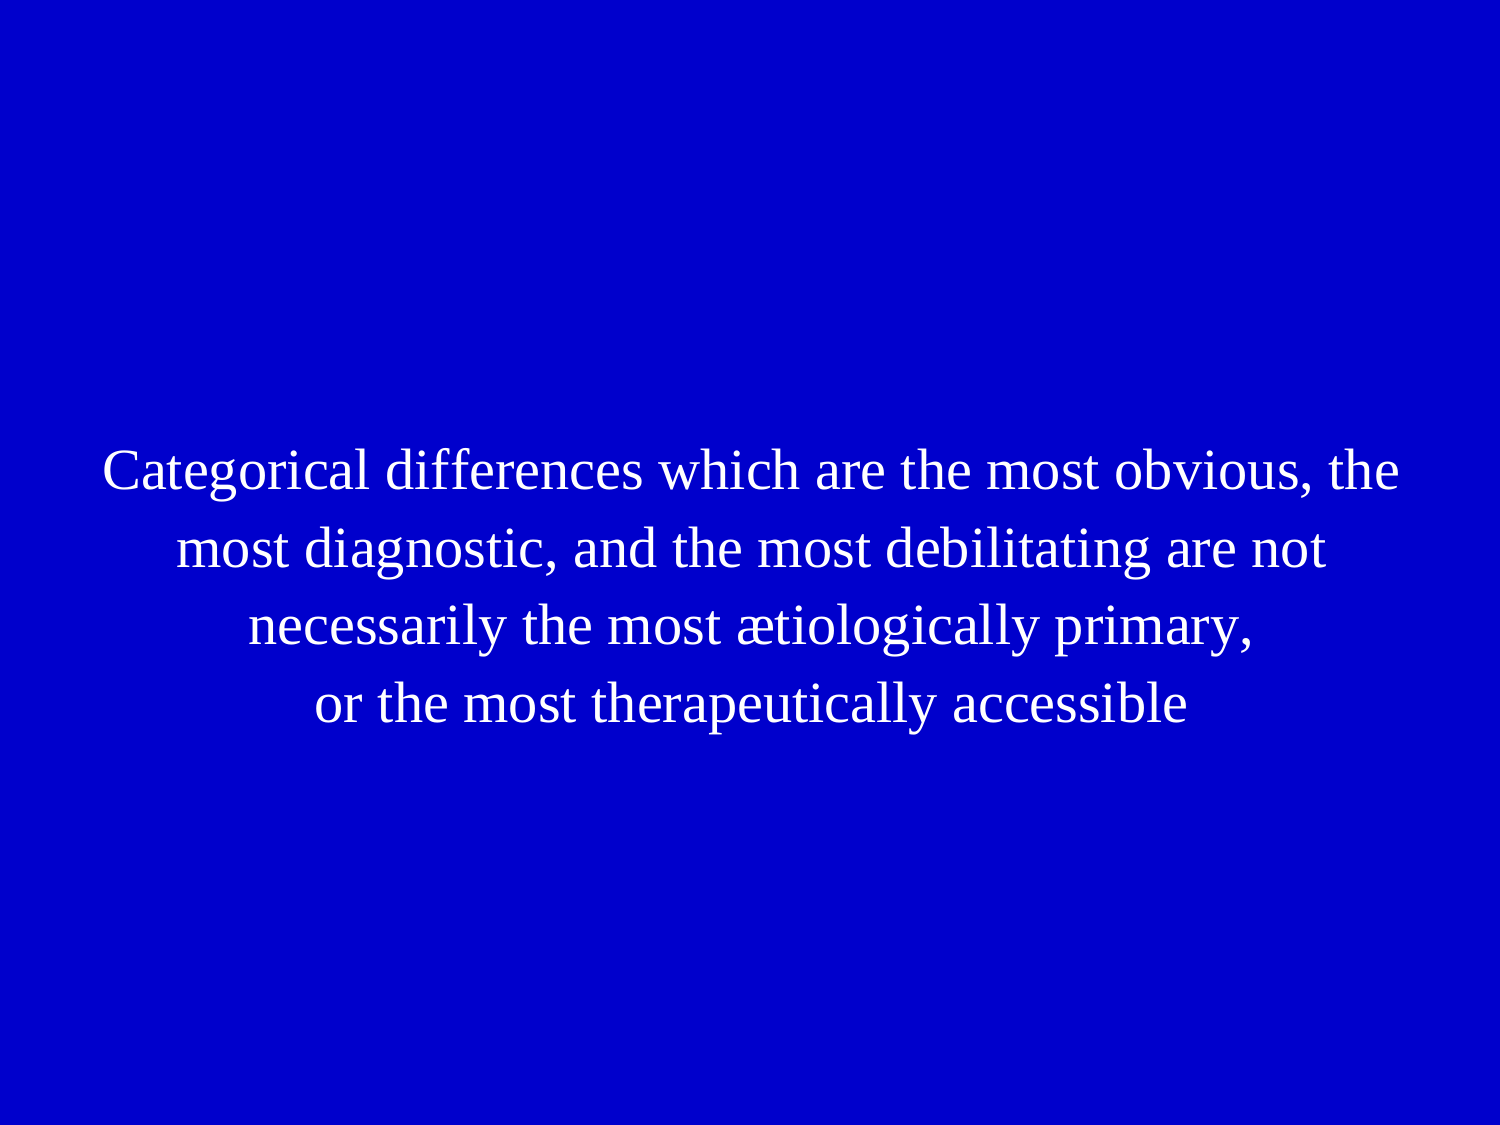

# Categorical differences which are the most obvious, the most diagnostic, and the most debilitating are not necessarily the most ætiologically primary, or the most therapeutically accessible